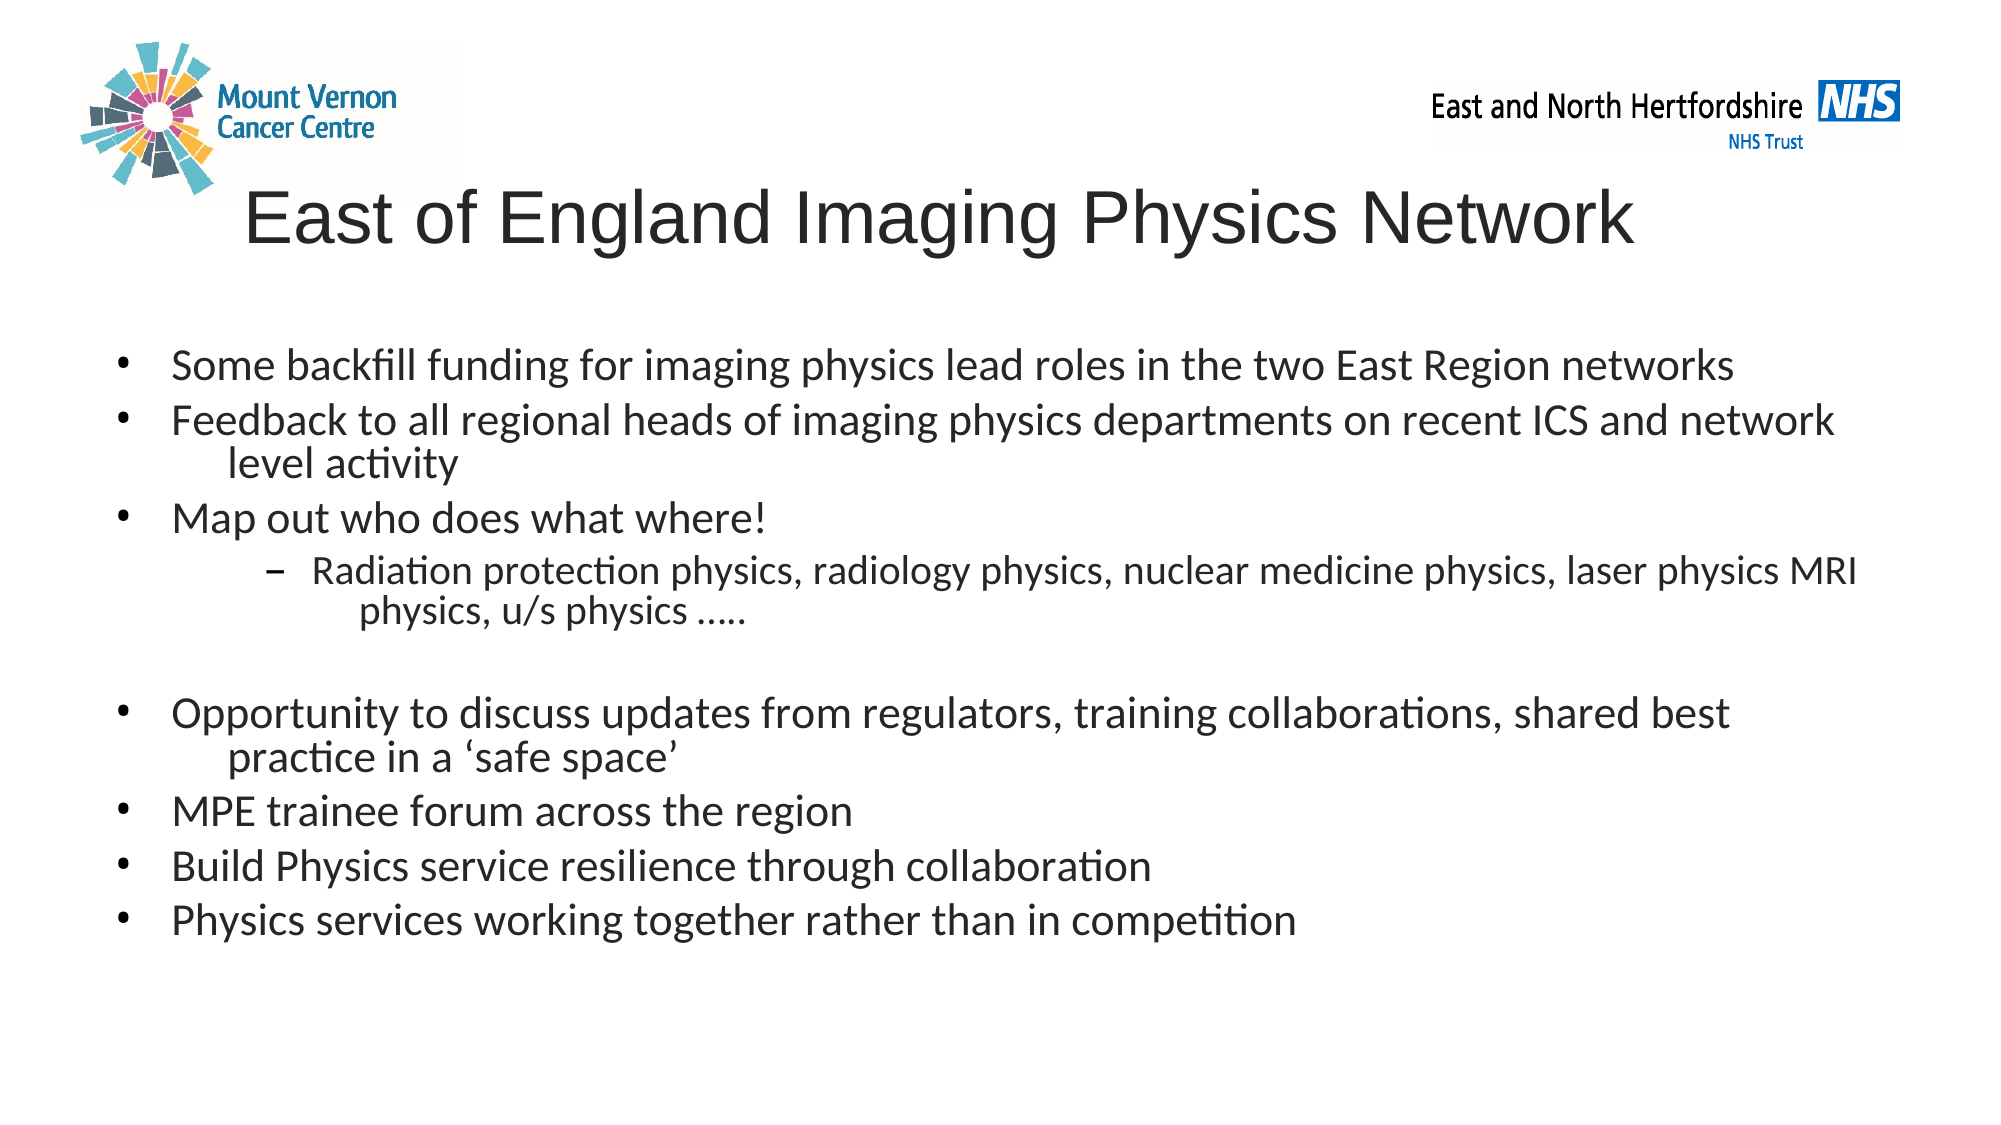

# East of England Imaging Physics Network
Some backfill funding for imaging physics lead roles in the two East Region networks
Feedback to all regional heads of imaging physics departments on recent ICS and network level activity
Map out who does what where!
Radiation protection physics, radiology physics, nuclear medicine physics, laser physics MRI physics, u/s physics …..
Opportunity to discuss updates from regulators, training collaborations, shared best practice in a ‘safe space’
MPE trainee forum across the region
Build Physics service resilience through collaboration
Physics services working together rather than in competition